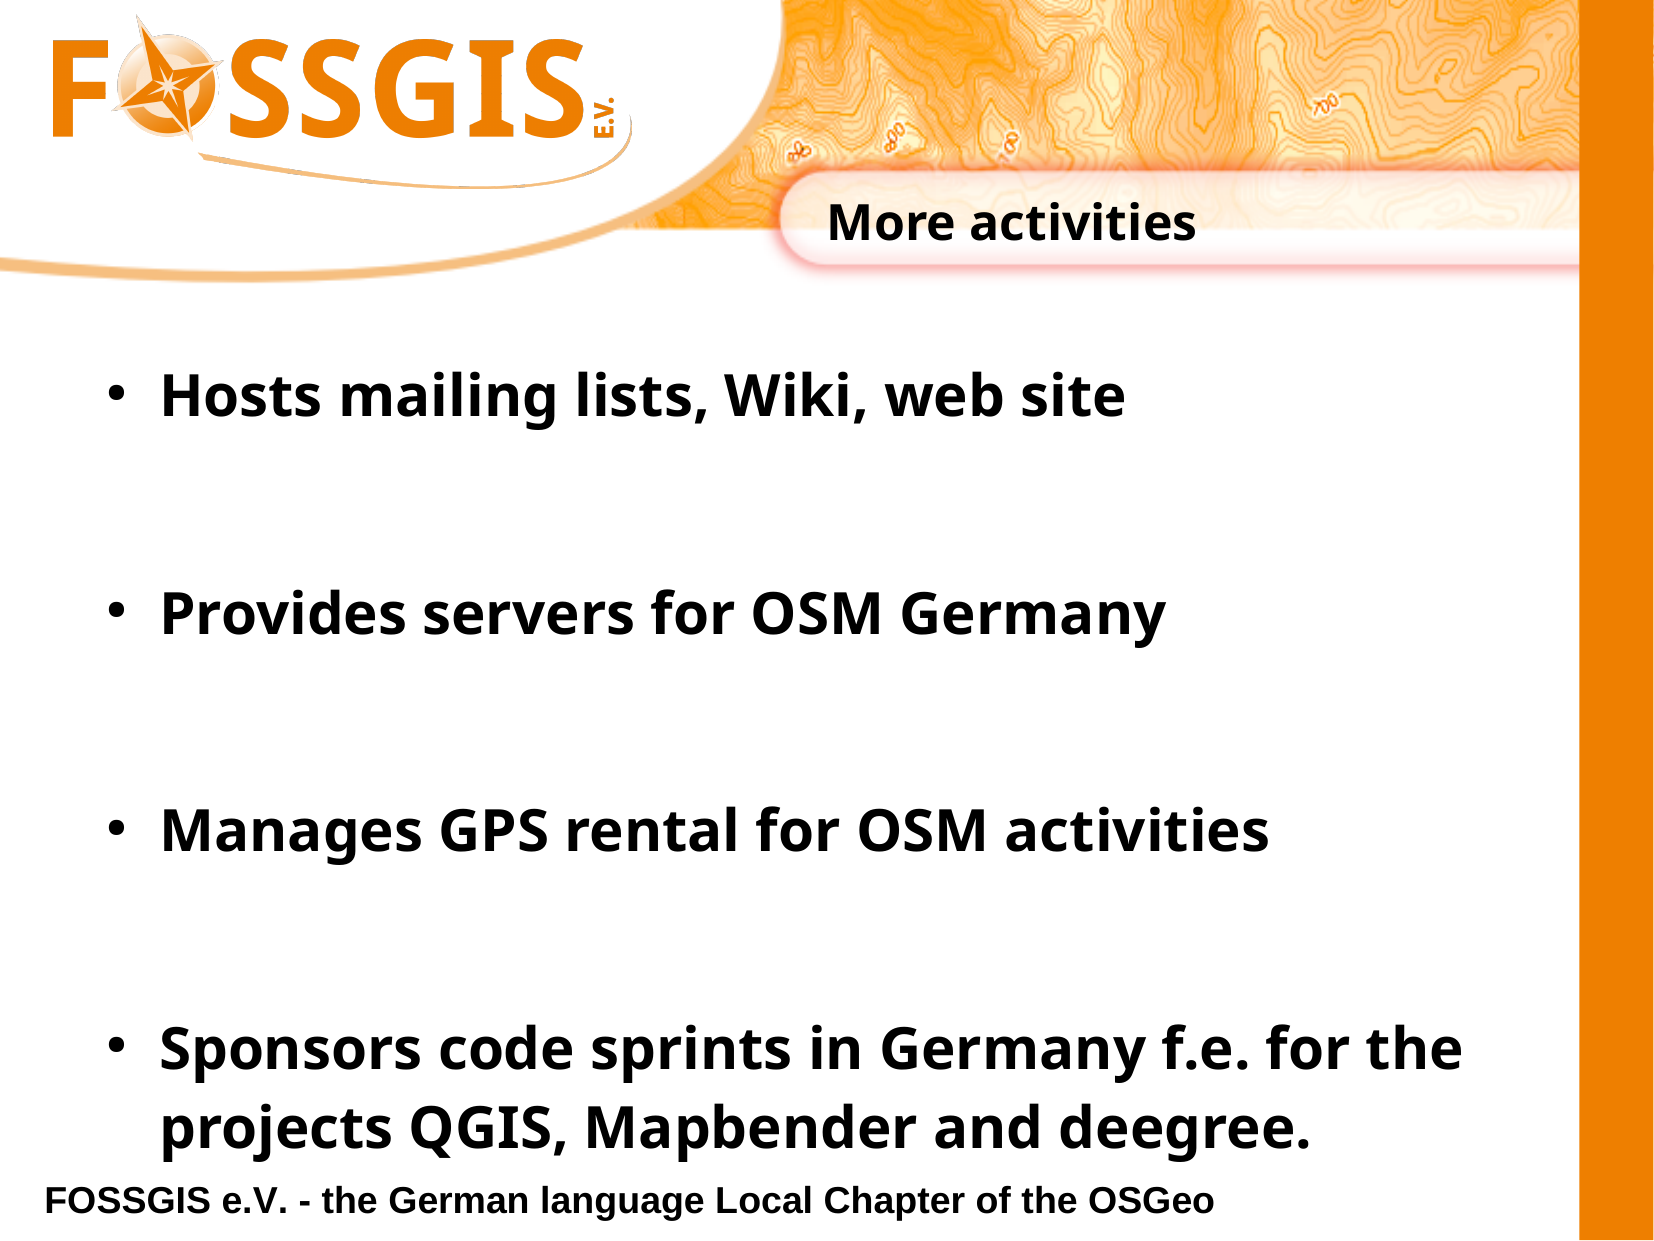

# More activities
Hosts mailing lists, Wiki, web site
Provides servers for OSM Germany
Manages GPS rental for OSM activities
Sponsors code sprints in Germany f.e. for the projects QGIS, Mapbender and deegree.